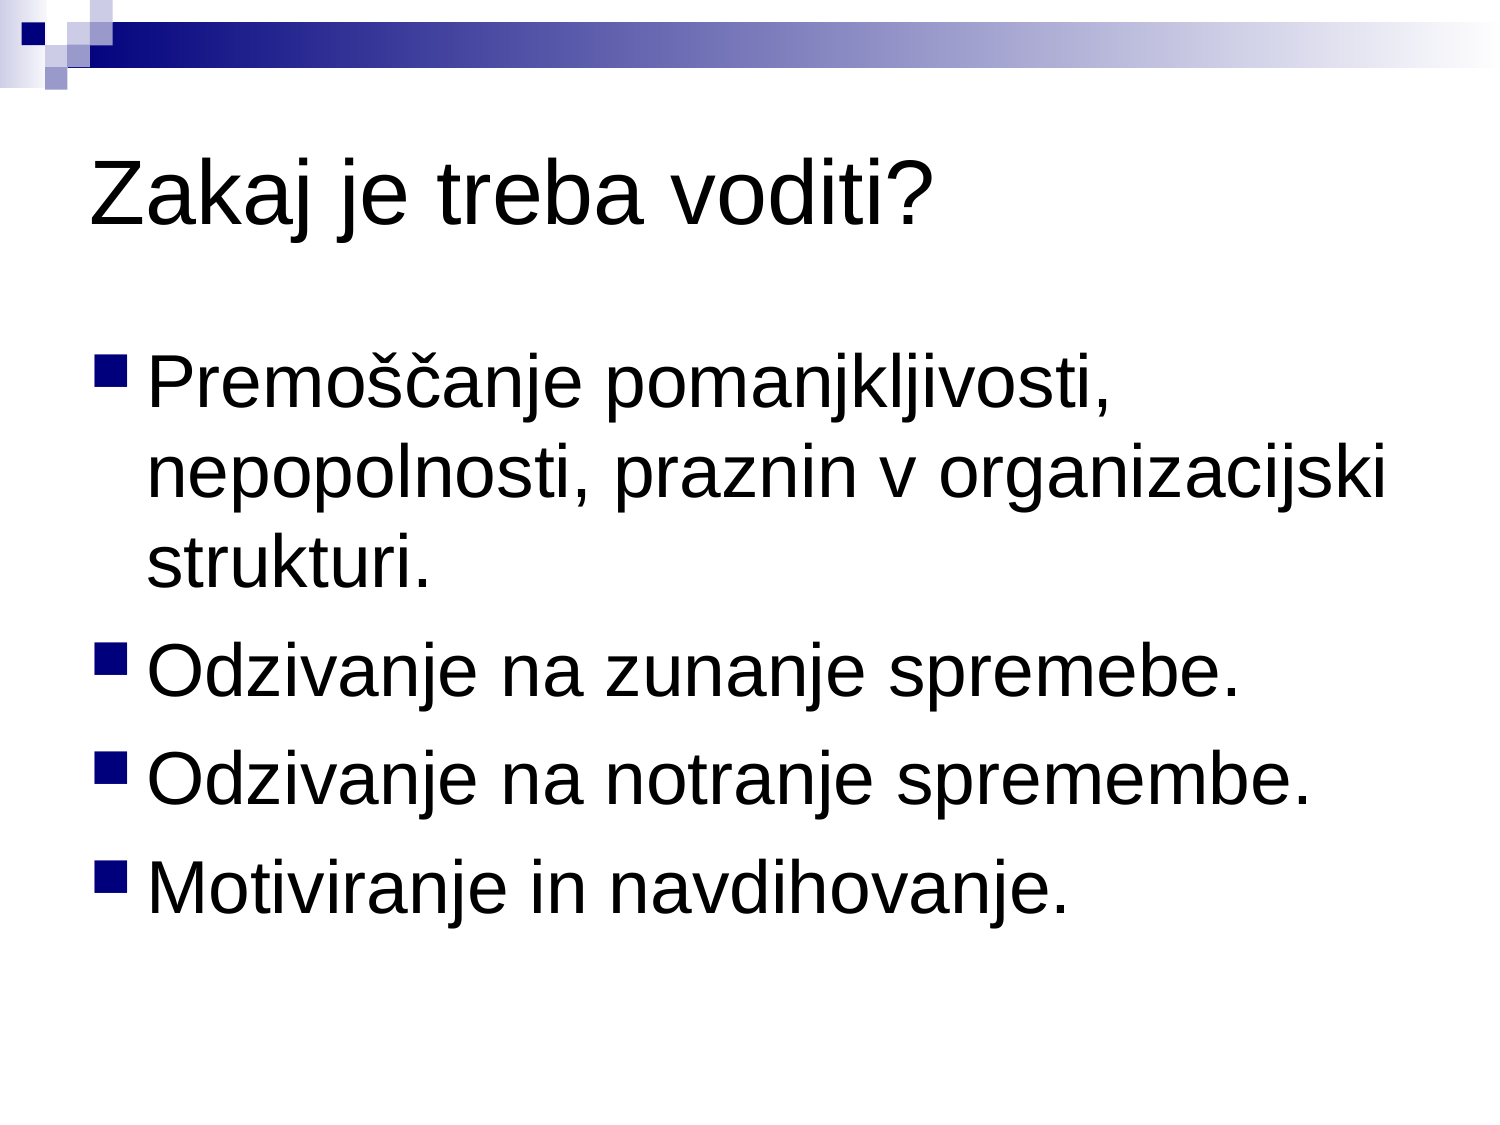

# Zakaj je treba voditi?
Premoščanje pomanjkljivosti, nepopolnosti, praznin v organizacijski strukturi.
Odzivanje na zunanje spremebe.
Odzivanje na notranje spremembe.
Motiviranje in navdihovanje.